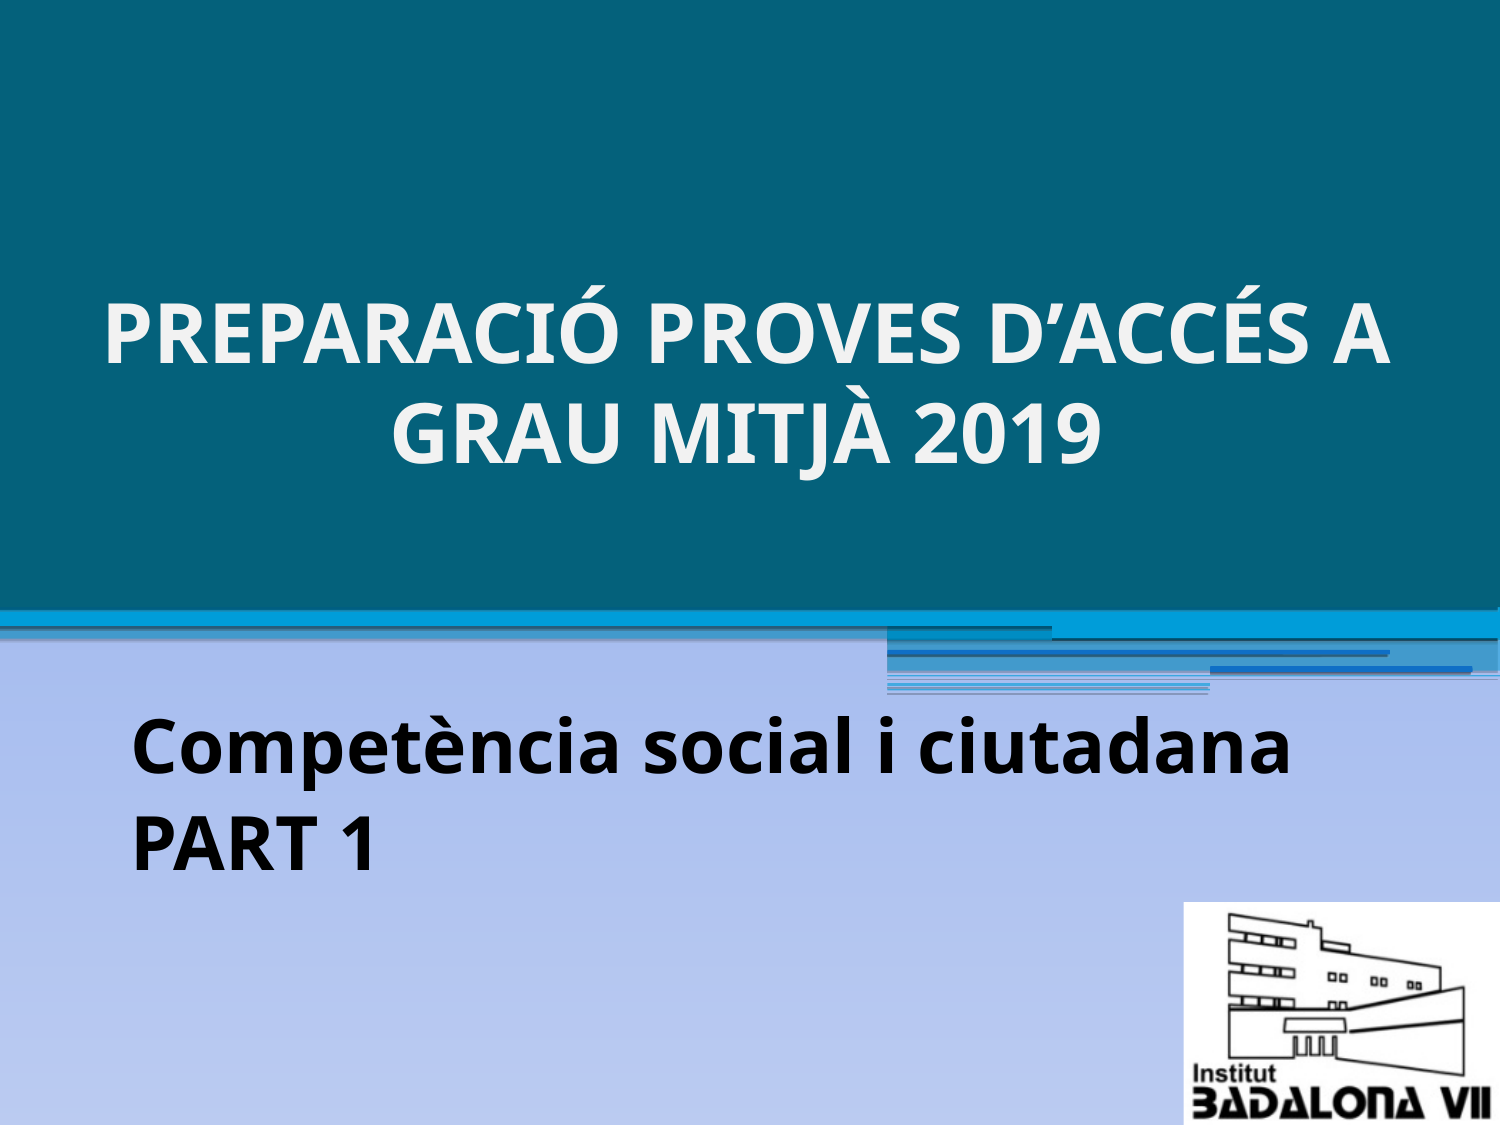

# PREPARACIÓ PROVES D’ACCÉS A GRAU MITJÀ 2019
Competència social i ciutadana
PART 1